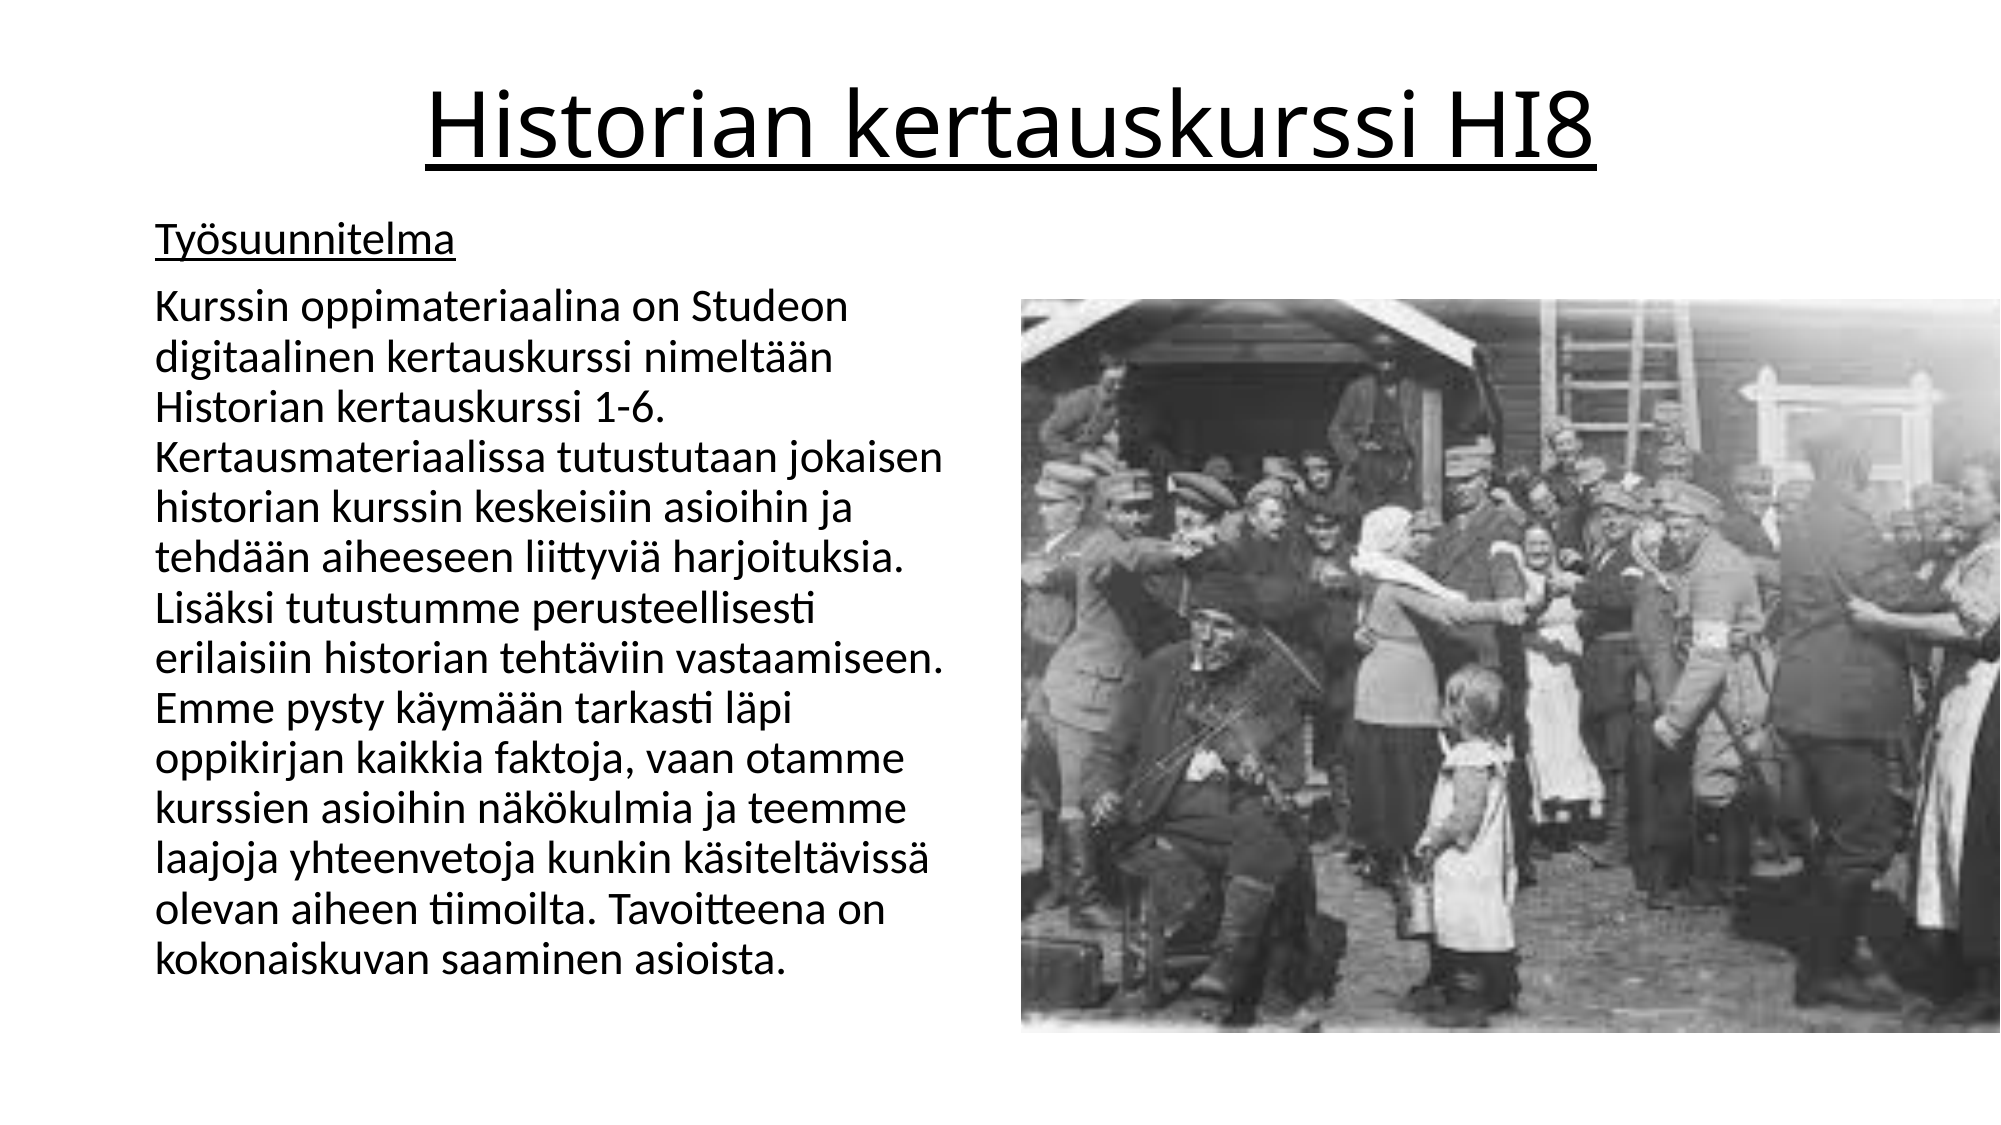

# Historian kertauskurssi HI8
Työsuunnitelma
Kurssin oppimateriaalina on Studeon digitaalinen kertauskurssi nimeltään Historian kertauskurssi 1-6. Kertausmateriaalissa tutustutaan jokaisen historian kurssin keskeisiin asioihin ja tehdään aiheeseen liittyviä harjoituksia. Lisäksi tutustumme perusteellisesti erilaisiin historian tehtäviin vastaamiseen. Emme pysty käymään tarkasti läpi oppikirjan kaikkia faktoja, vaan otamme kurssien asioihin näkökulmia ja teemme laajoja yhteenvetoja kunkin käsiteltävissä olevan aiheen tiimoilta. Tavoitteena on kokonaiskuvan saaminen asioista.